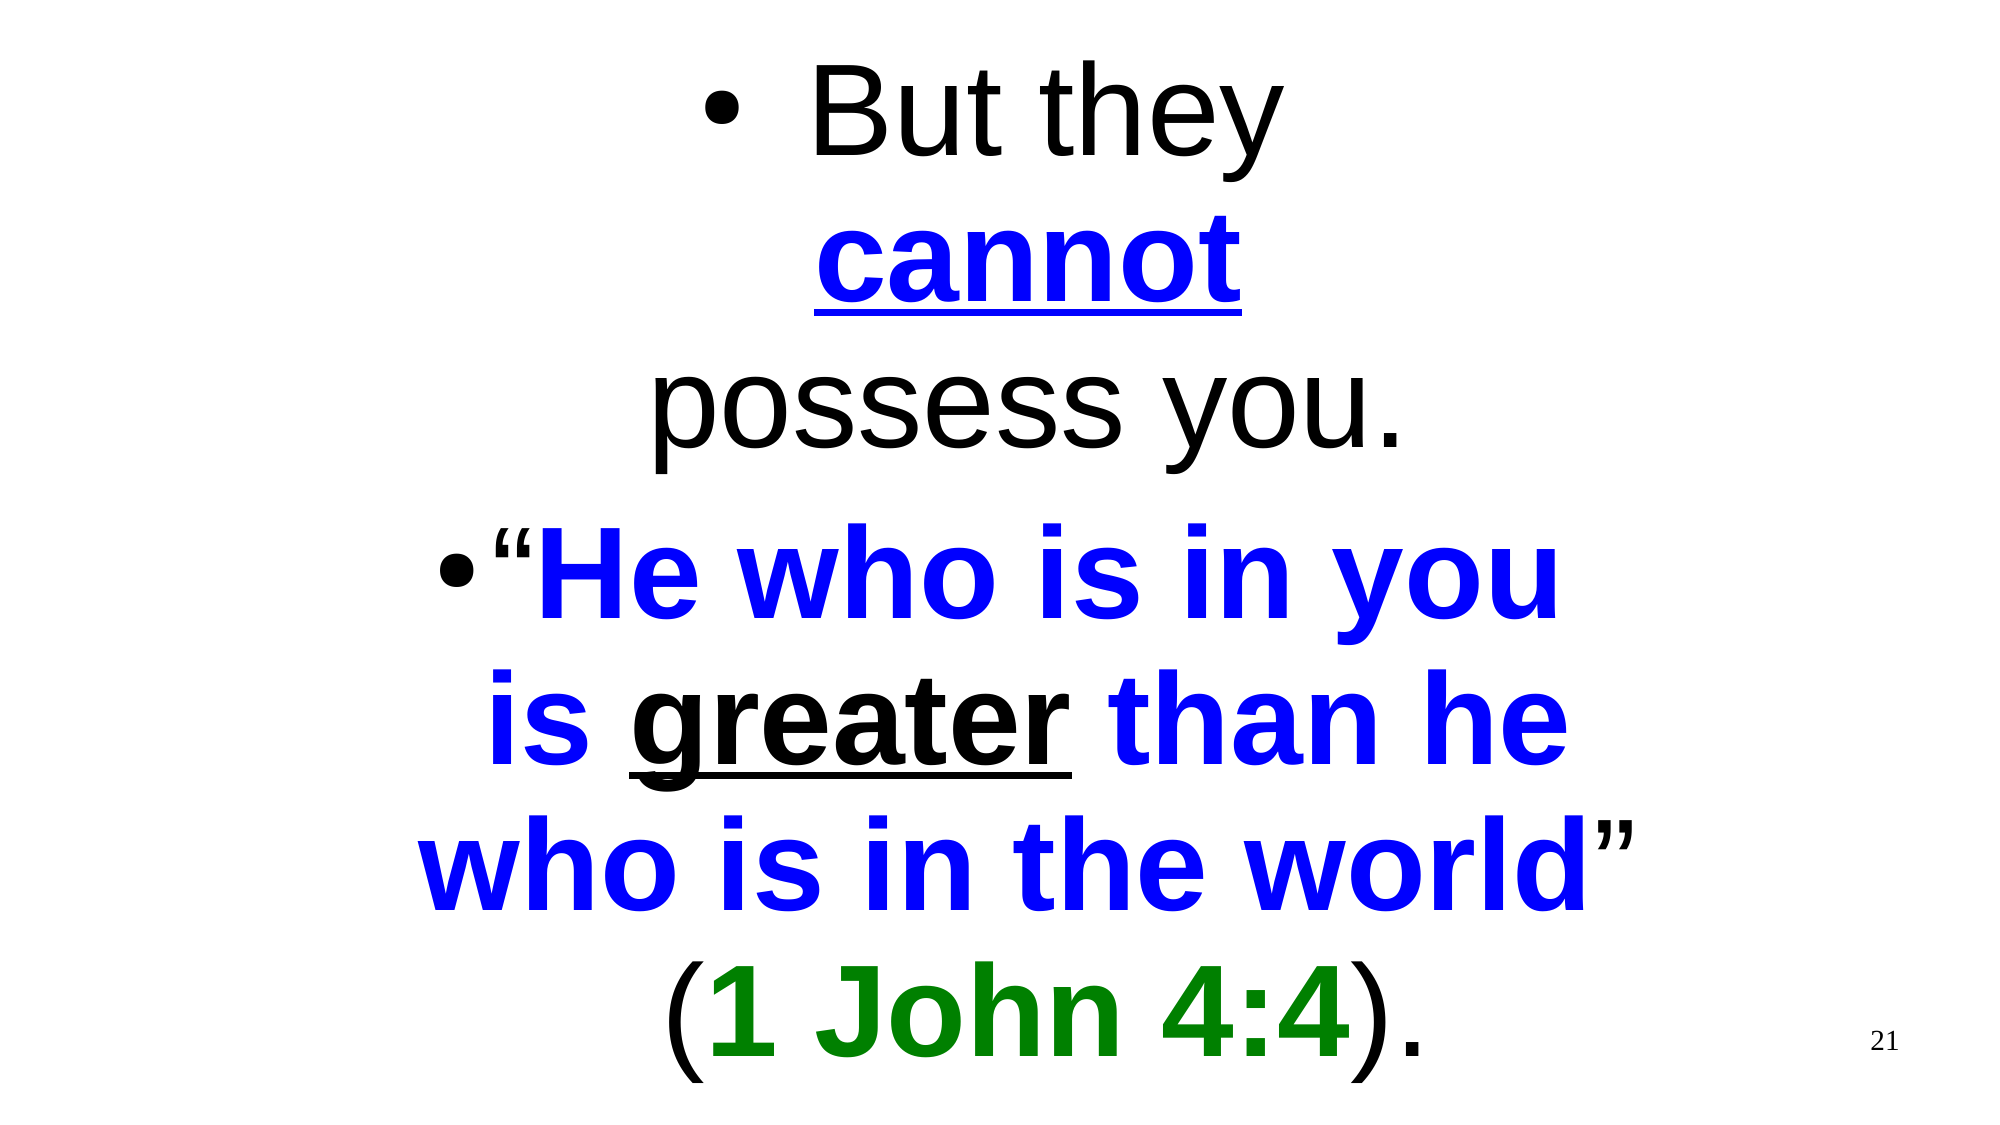

# But they cannot possess you.
“He who is in you
is greater than he
who is in the world”
(1 John 4:4).
21